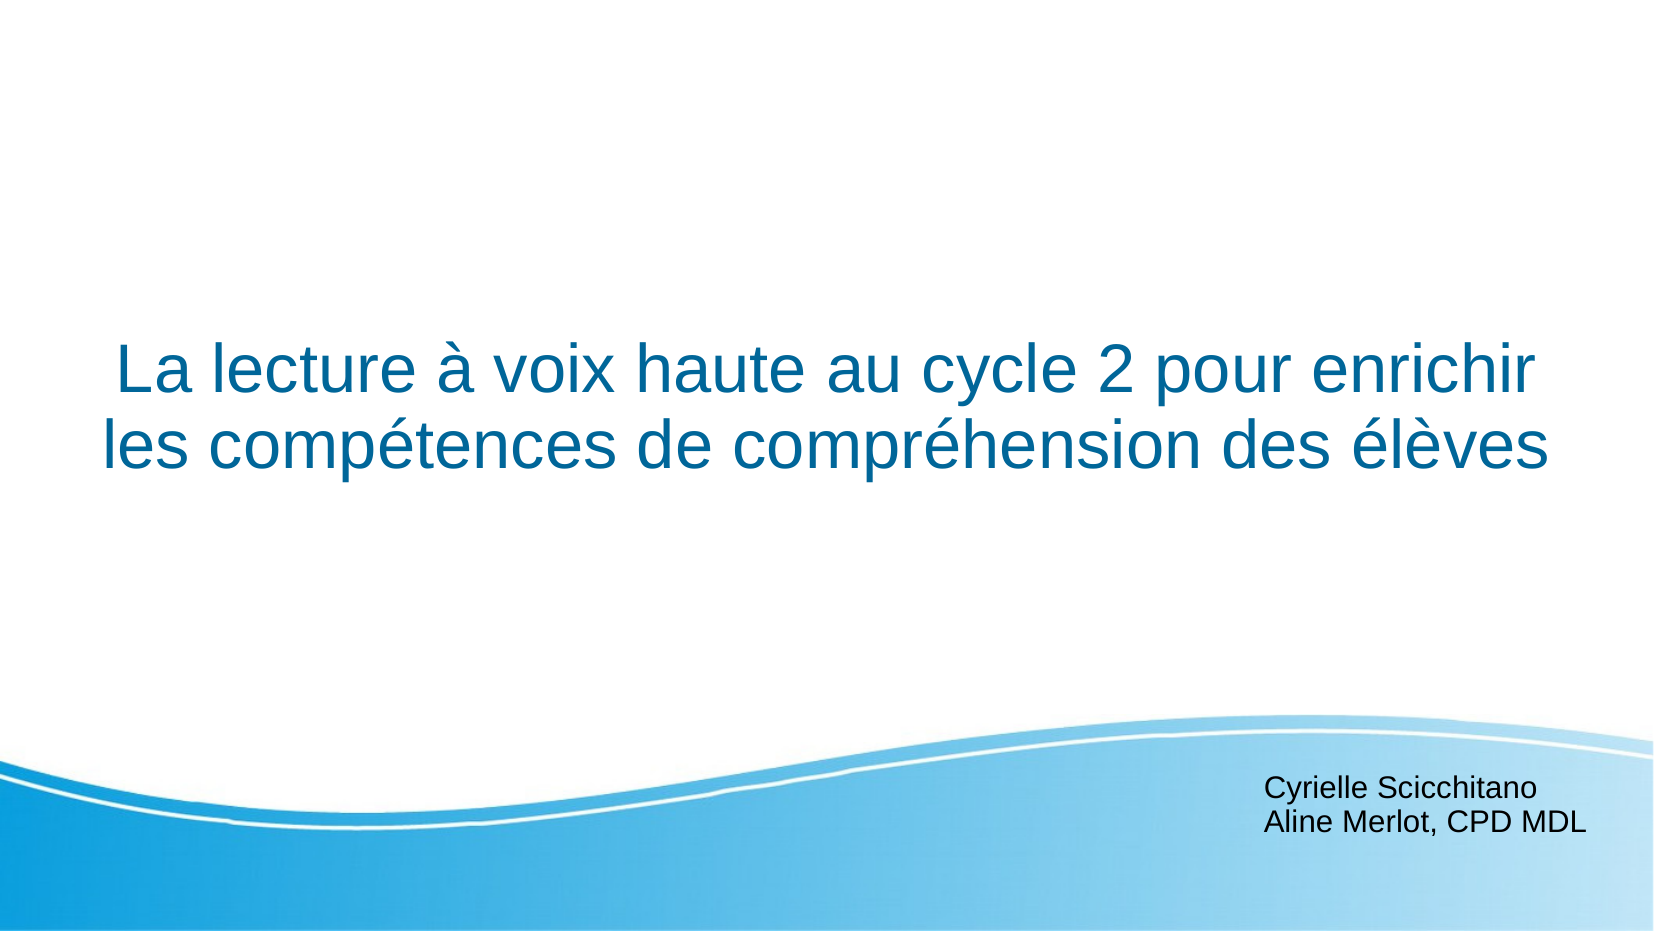

# La lecture à voix haute au cycle 2 pour enrichir les compétences de compréhension des élèves
Cyrielle Scicchitano
Aline Merlot, CPD MDL